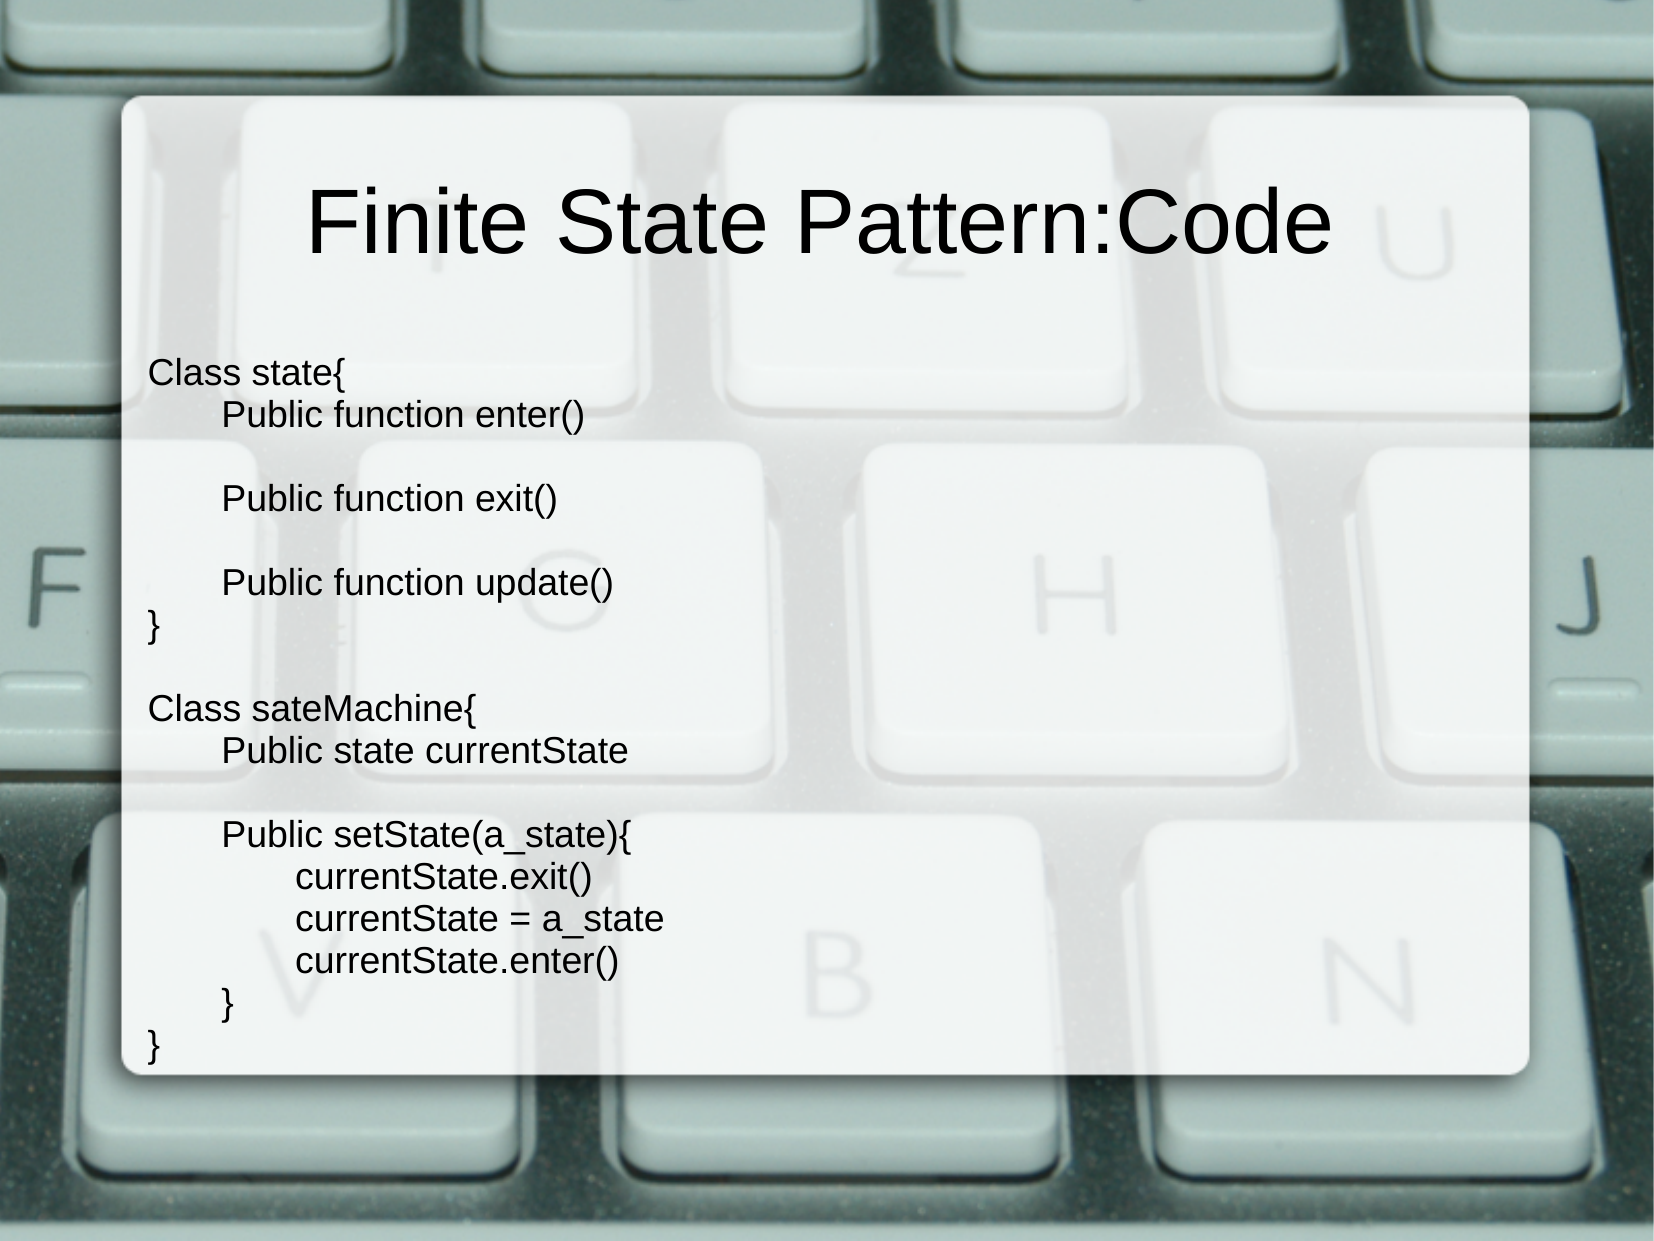

# Finite State Pattern:Code
Class state{
	Public function enter()
	Public function exit()
	Public function update()
}
Class sateMachine{
	Public state currentState
	Public setState(a_state){
		currentState.exit()
		currentState = a_state
		currentState.enter()
	}
}